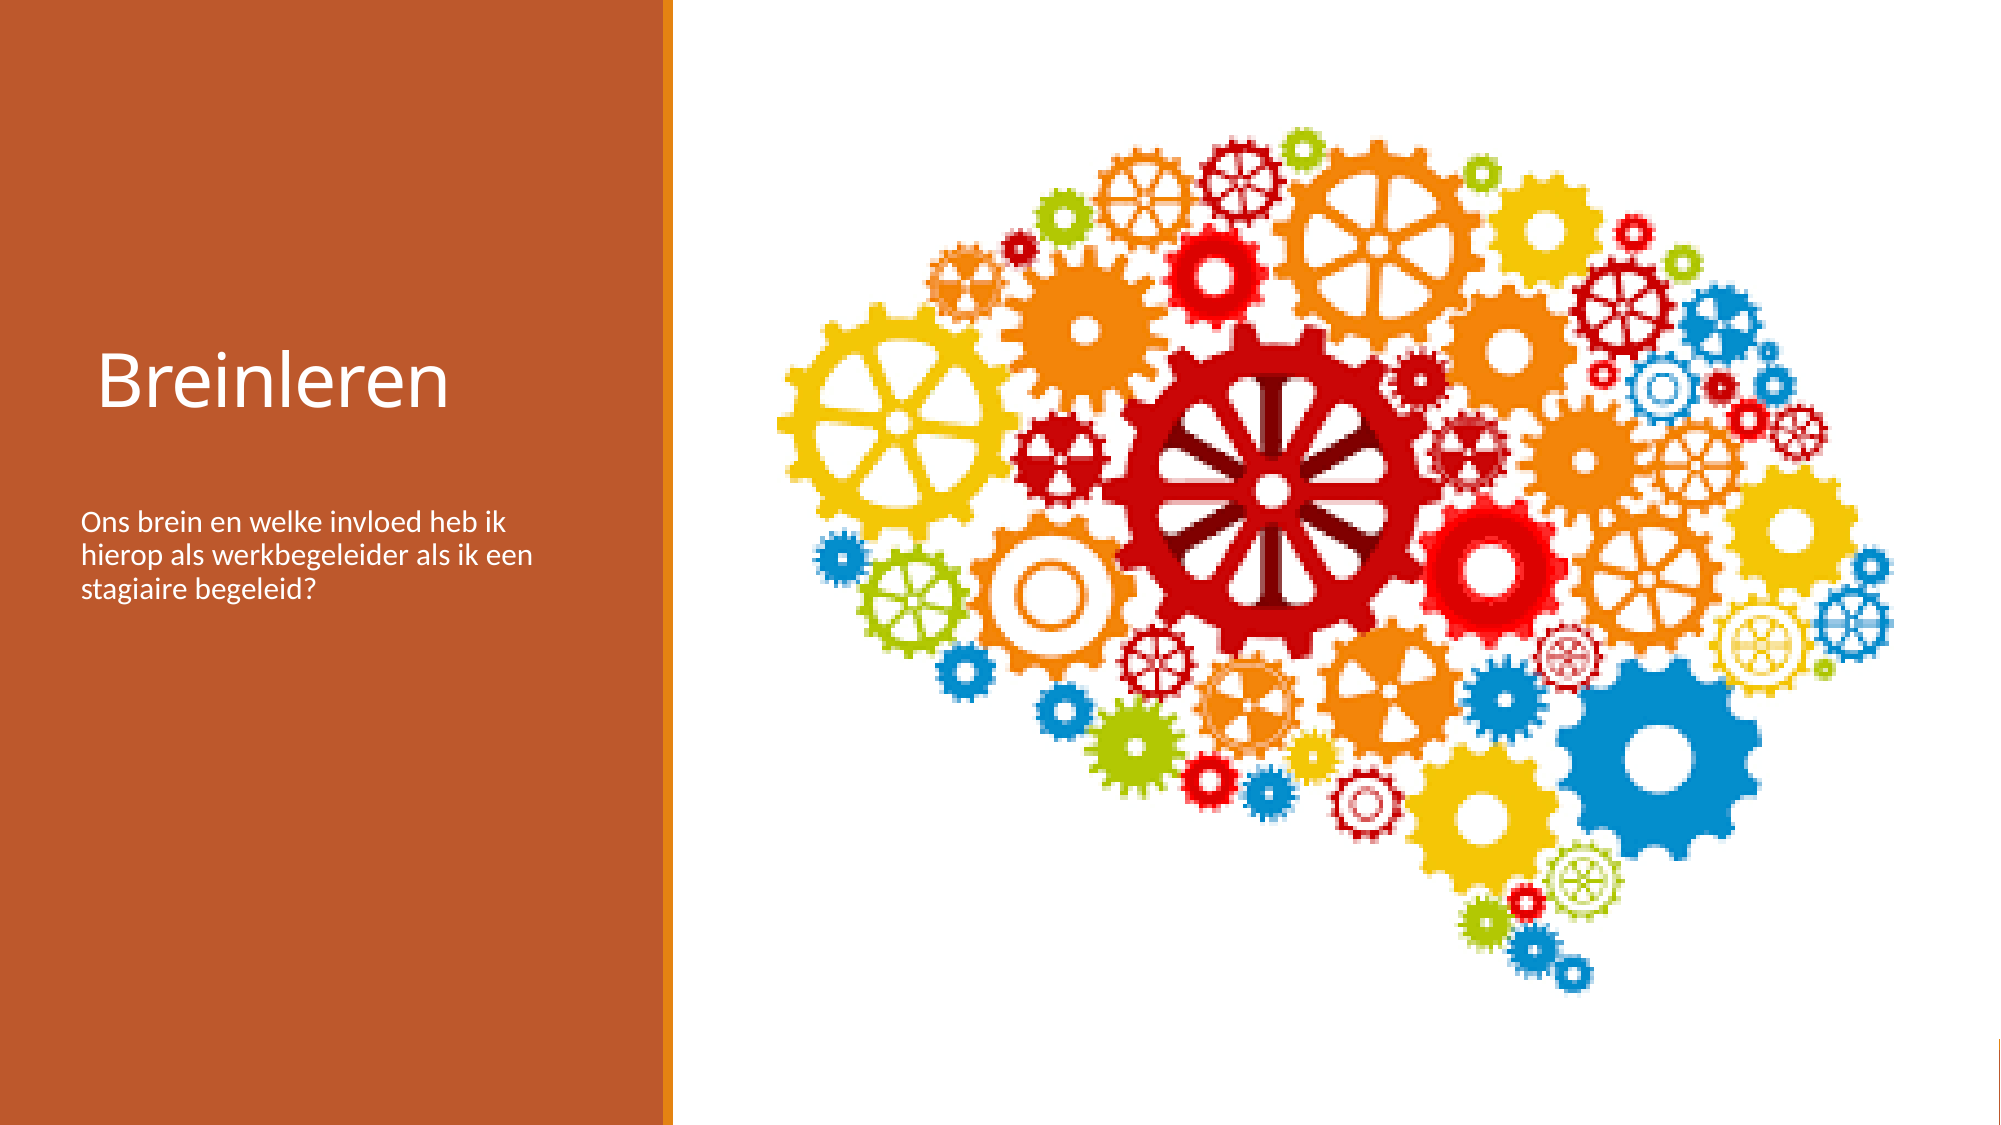

# Breinleren
Ons brein en welke invloed heb ik hierop als werkbegeleider als ik een stagiaire begeleid?